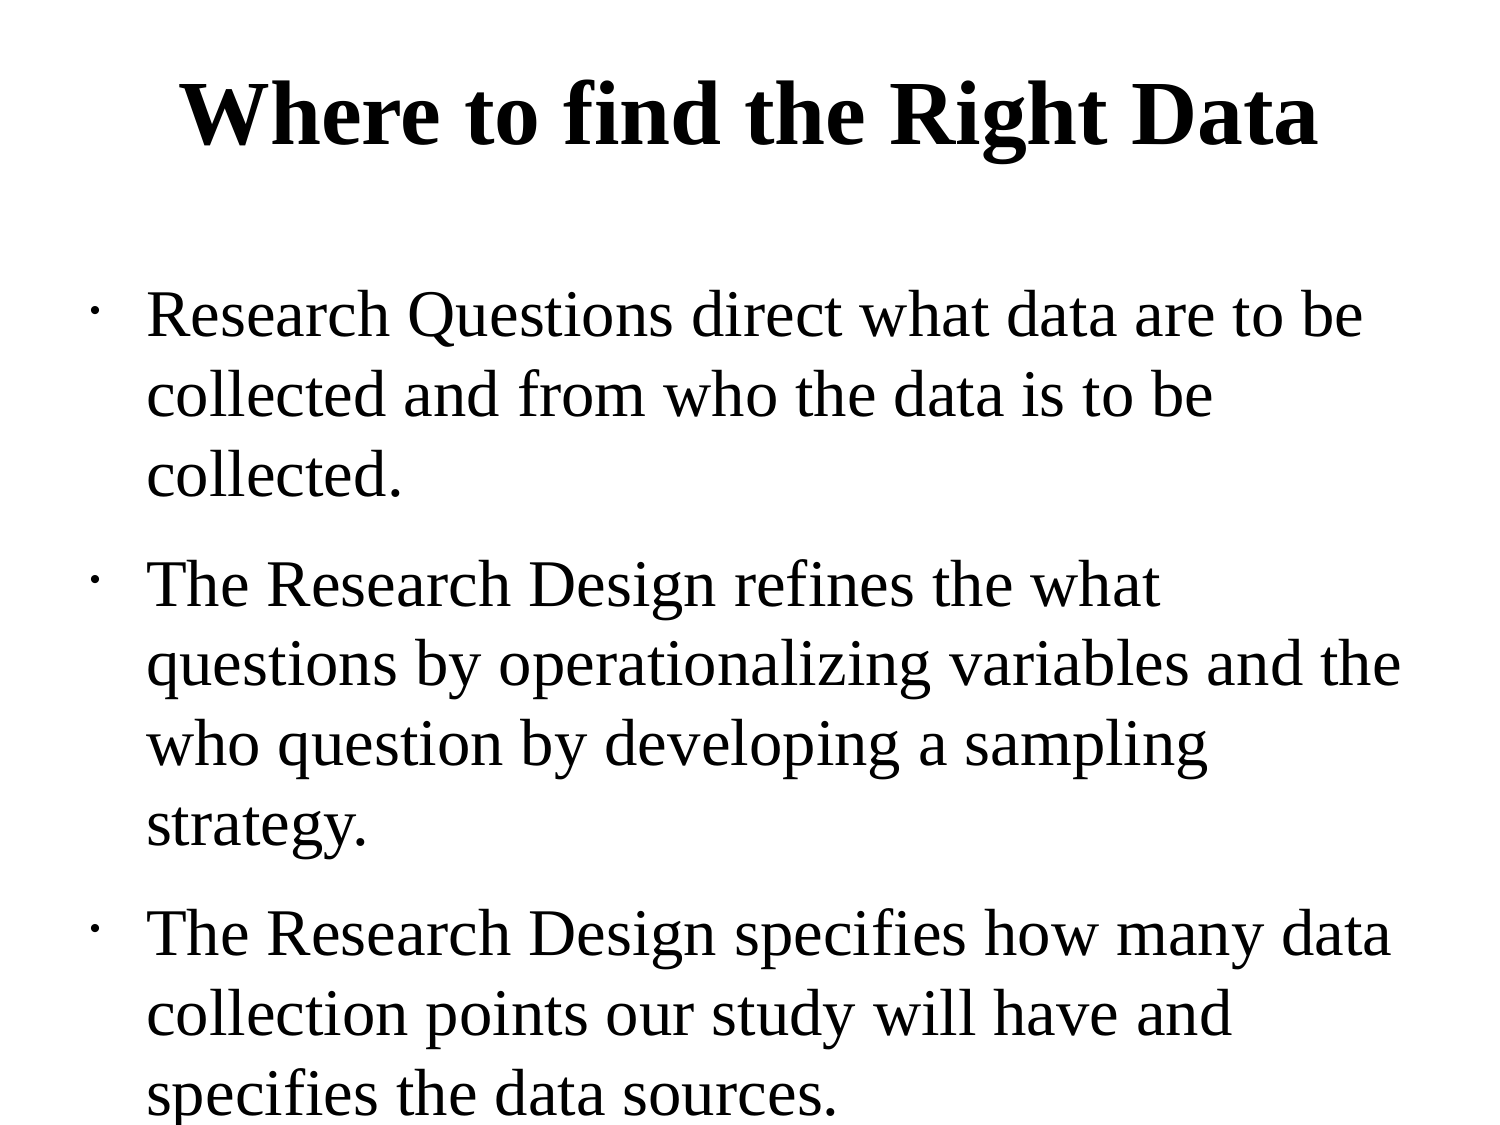

# Where to find the Right Data
Research Questions direct what data are to be collected and from who the data is to be collected.
The Research Design refines the what questions by operationalizing variables and the who question by developing a sampling strategy.
The Research Design specifies how many data collection points our study will have and specifies the data sources.